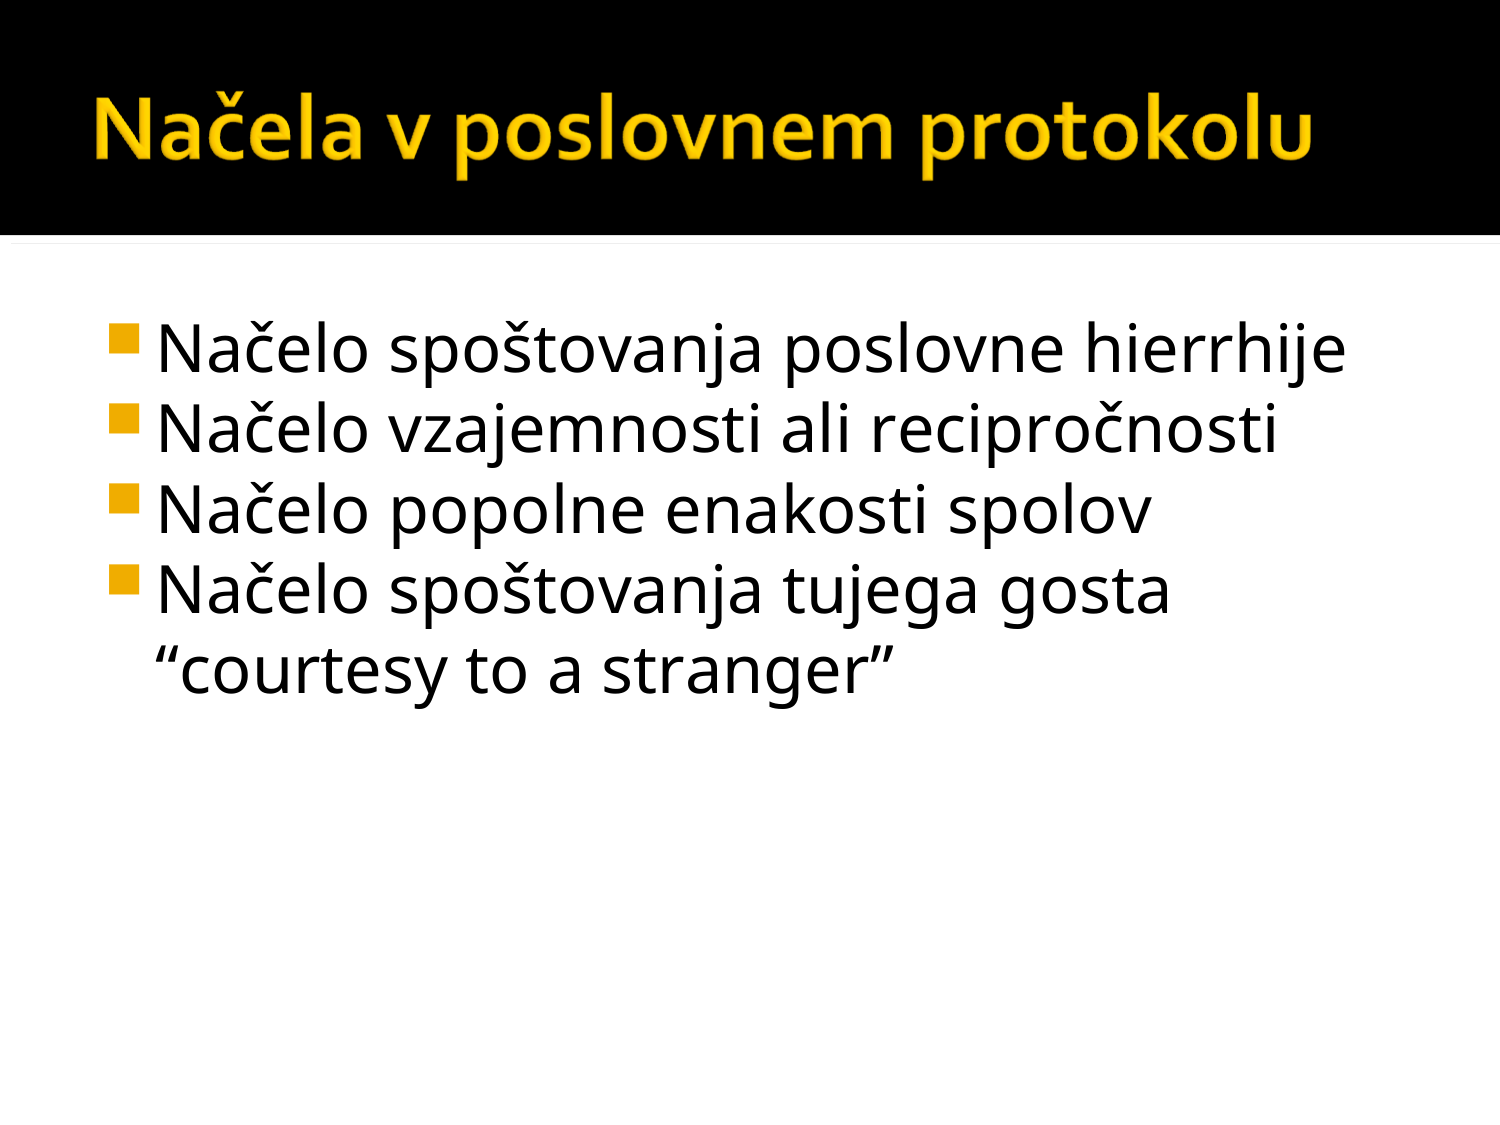

# Načelo spoštovanja poslovne hierrhije
Načelo vzajemnosti ali recipročnosti
Načelo popolne enakosti spolov
Načelo spoštovanja tujega gosta “courtesy to a stranger”